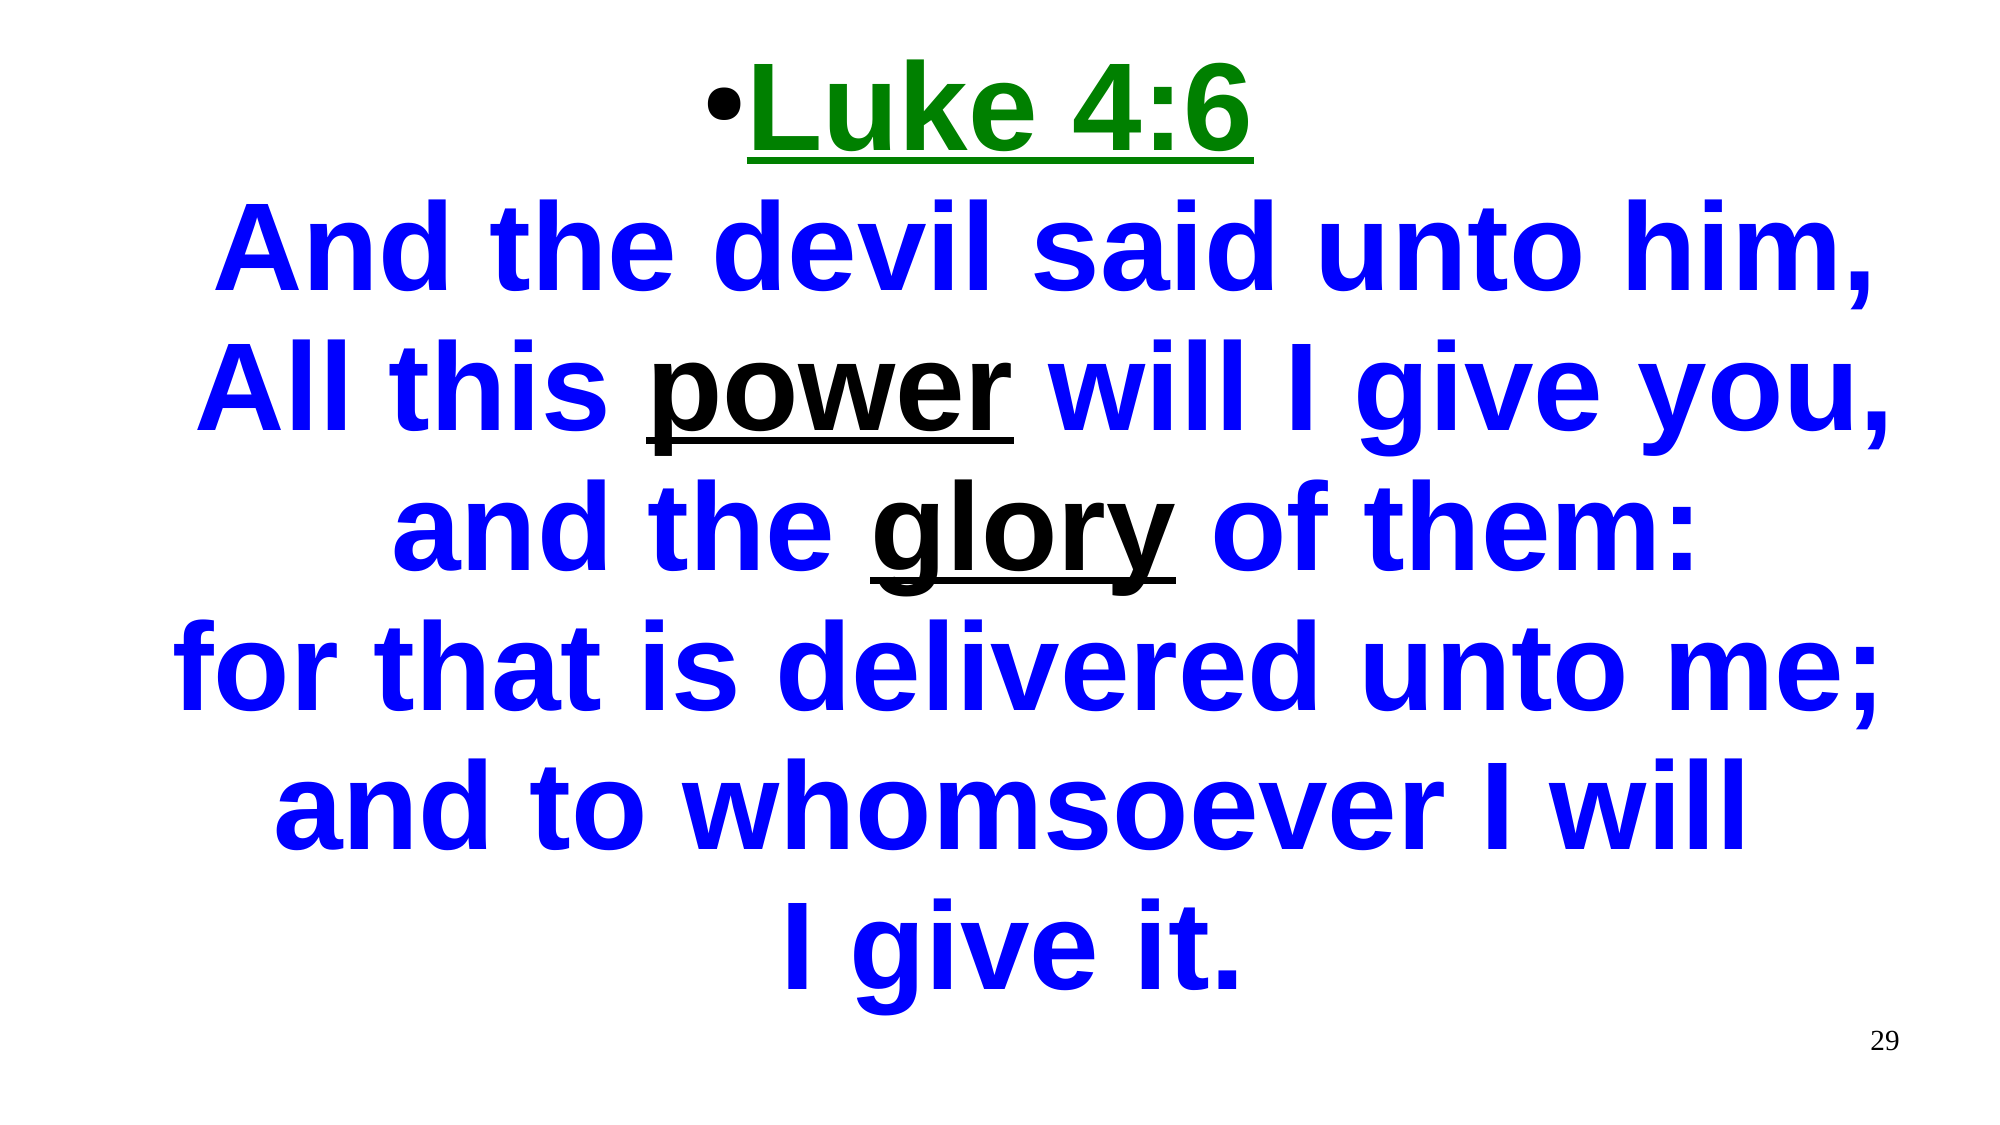

# Luke 4:6  And the devil said unto him, All this power will I give you, and the glory of them: for that is delivered unto me; and to whomsoever I will I give it.
29